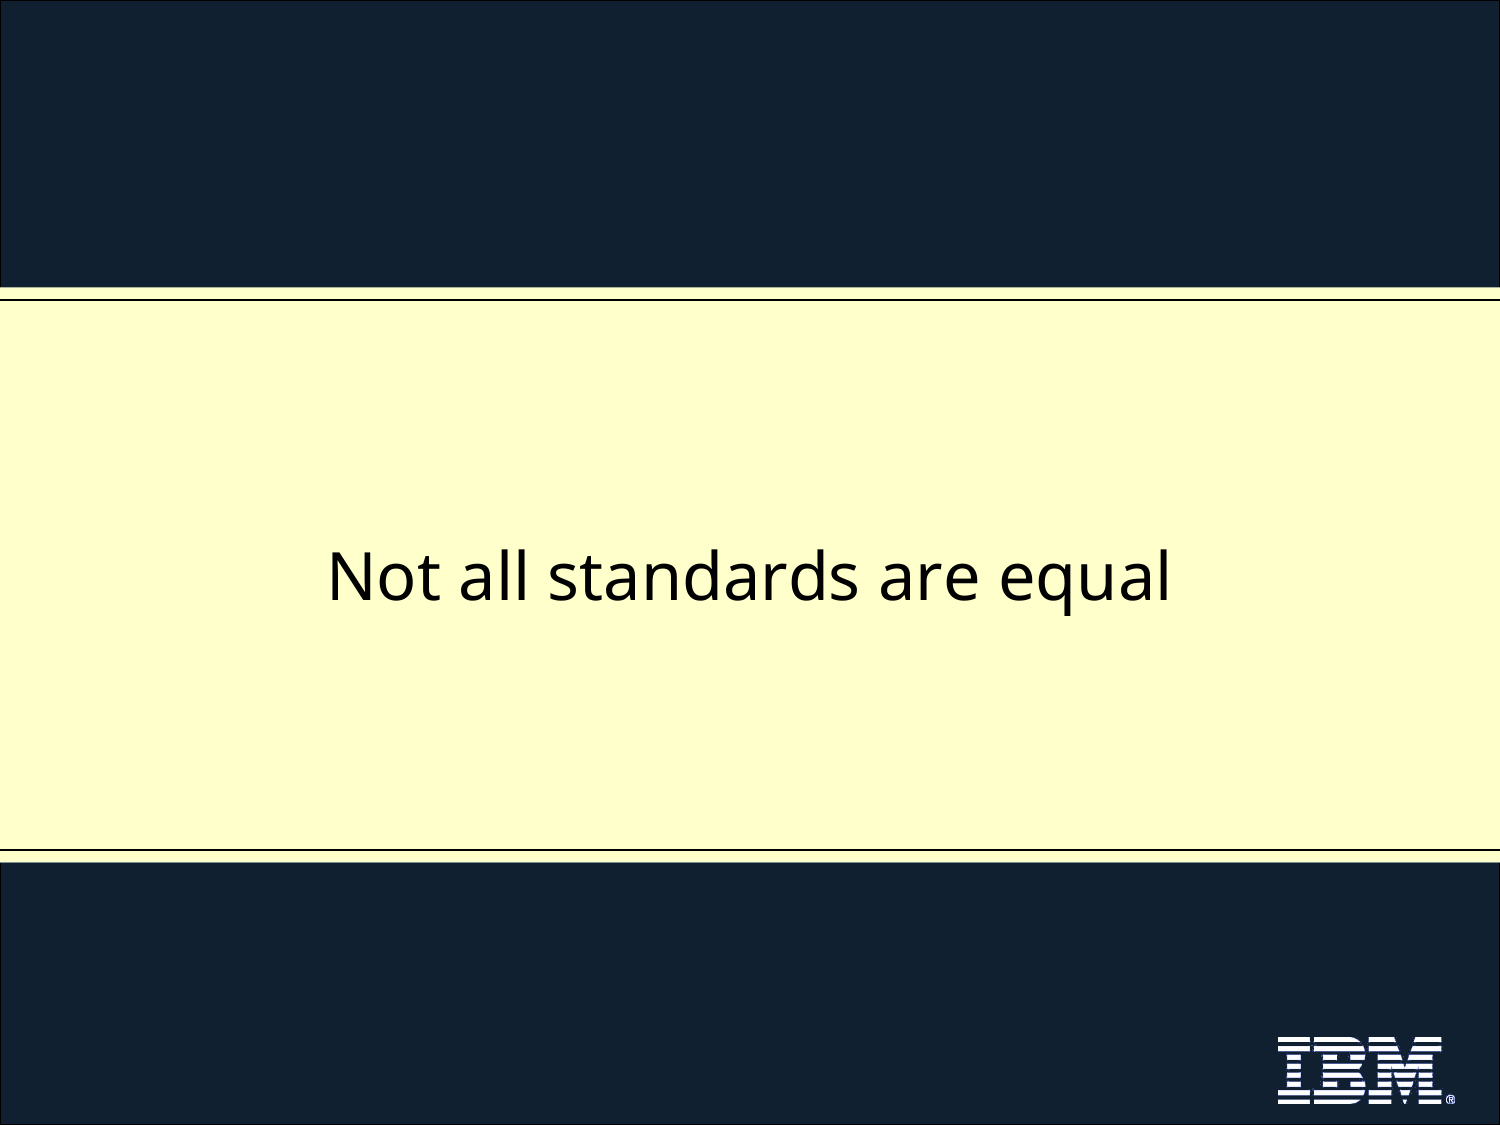

Not all standards are equal
# Characteristics of “open”